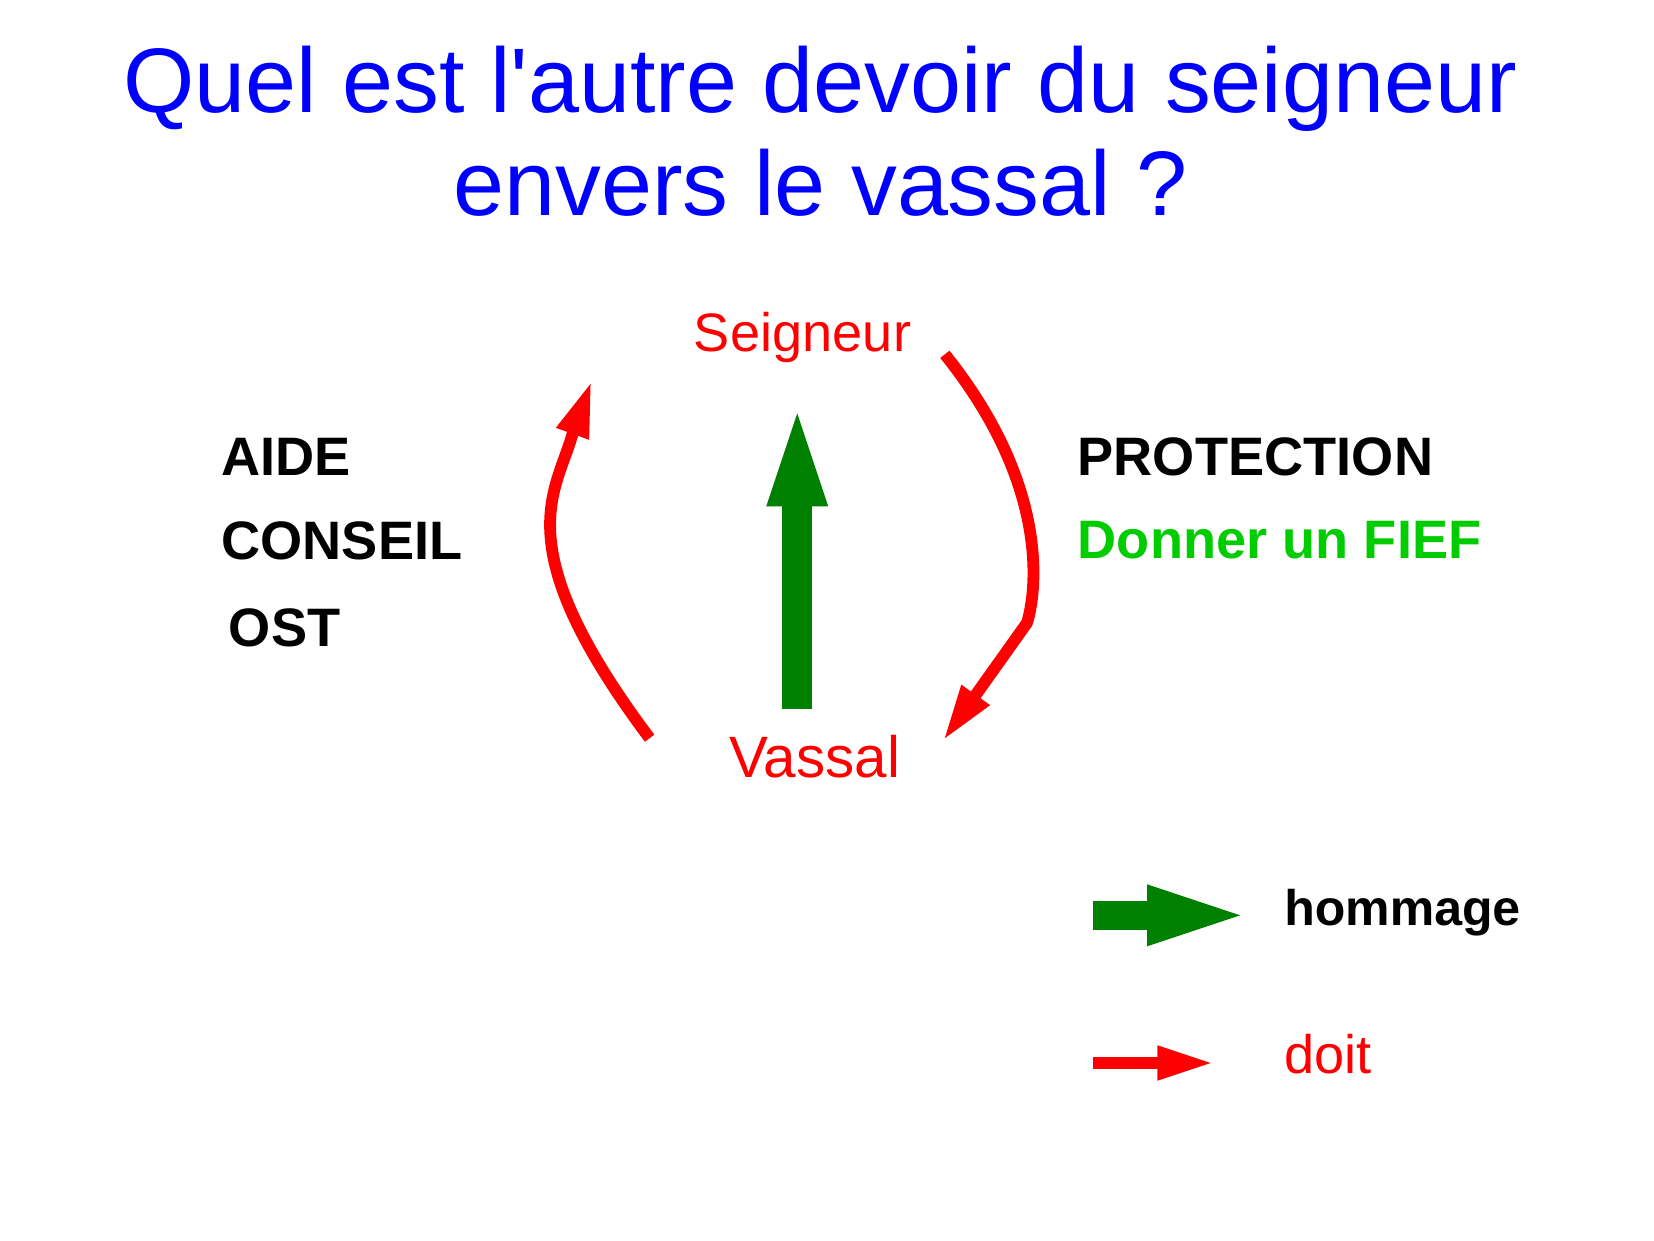

# Quel est l'autre devoir du seigneur envers le vassal ?
Seigneur
AIDE
PROTECTION
CONSEIL
Donner un FIEF
OST
 Vassal
hommage
doit